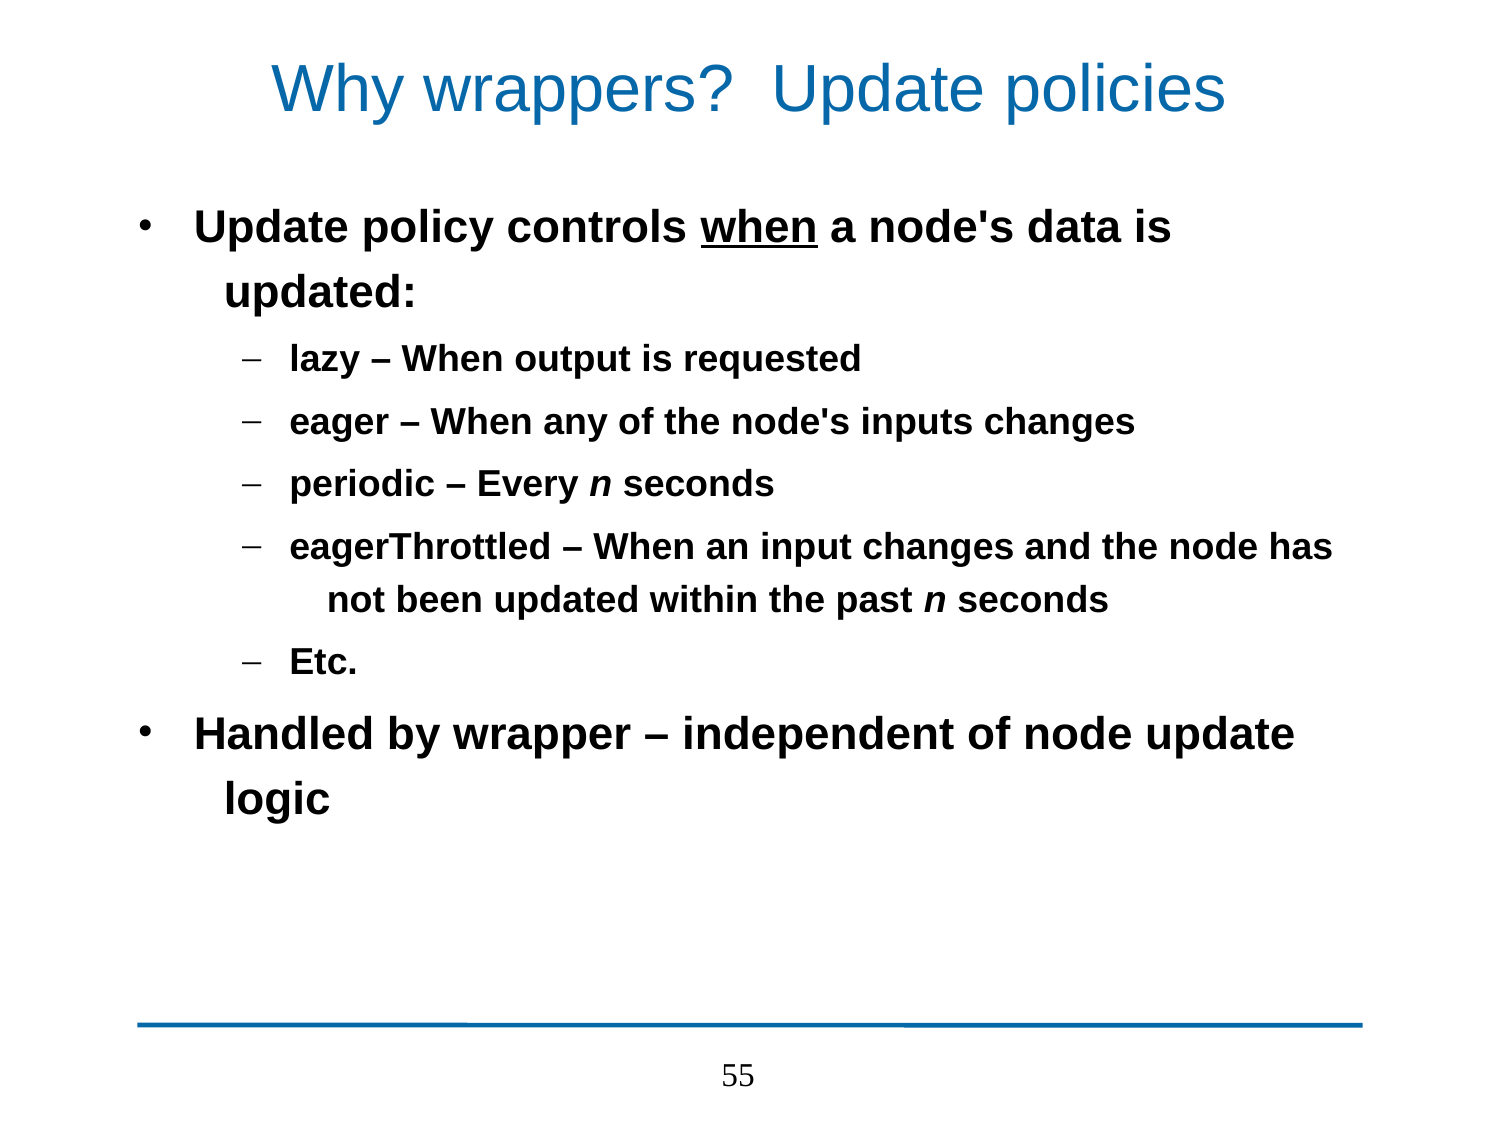

# Why wrappers? Update policies
Update policy controls when a node's data is updated:
lazy – When output is requested
eager – When any of the node's inputs changes
periodic – Every n seconds
eagerThrottled – When an input changes and the node has not been updated within the past n seconds
Etc.
Handled by wrapper – independent of node update logic
55